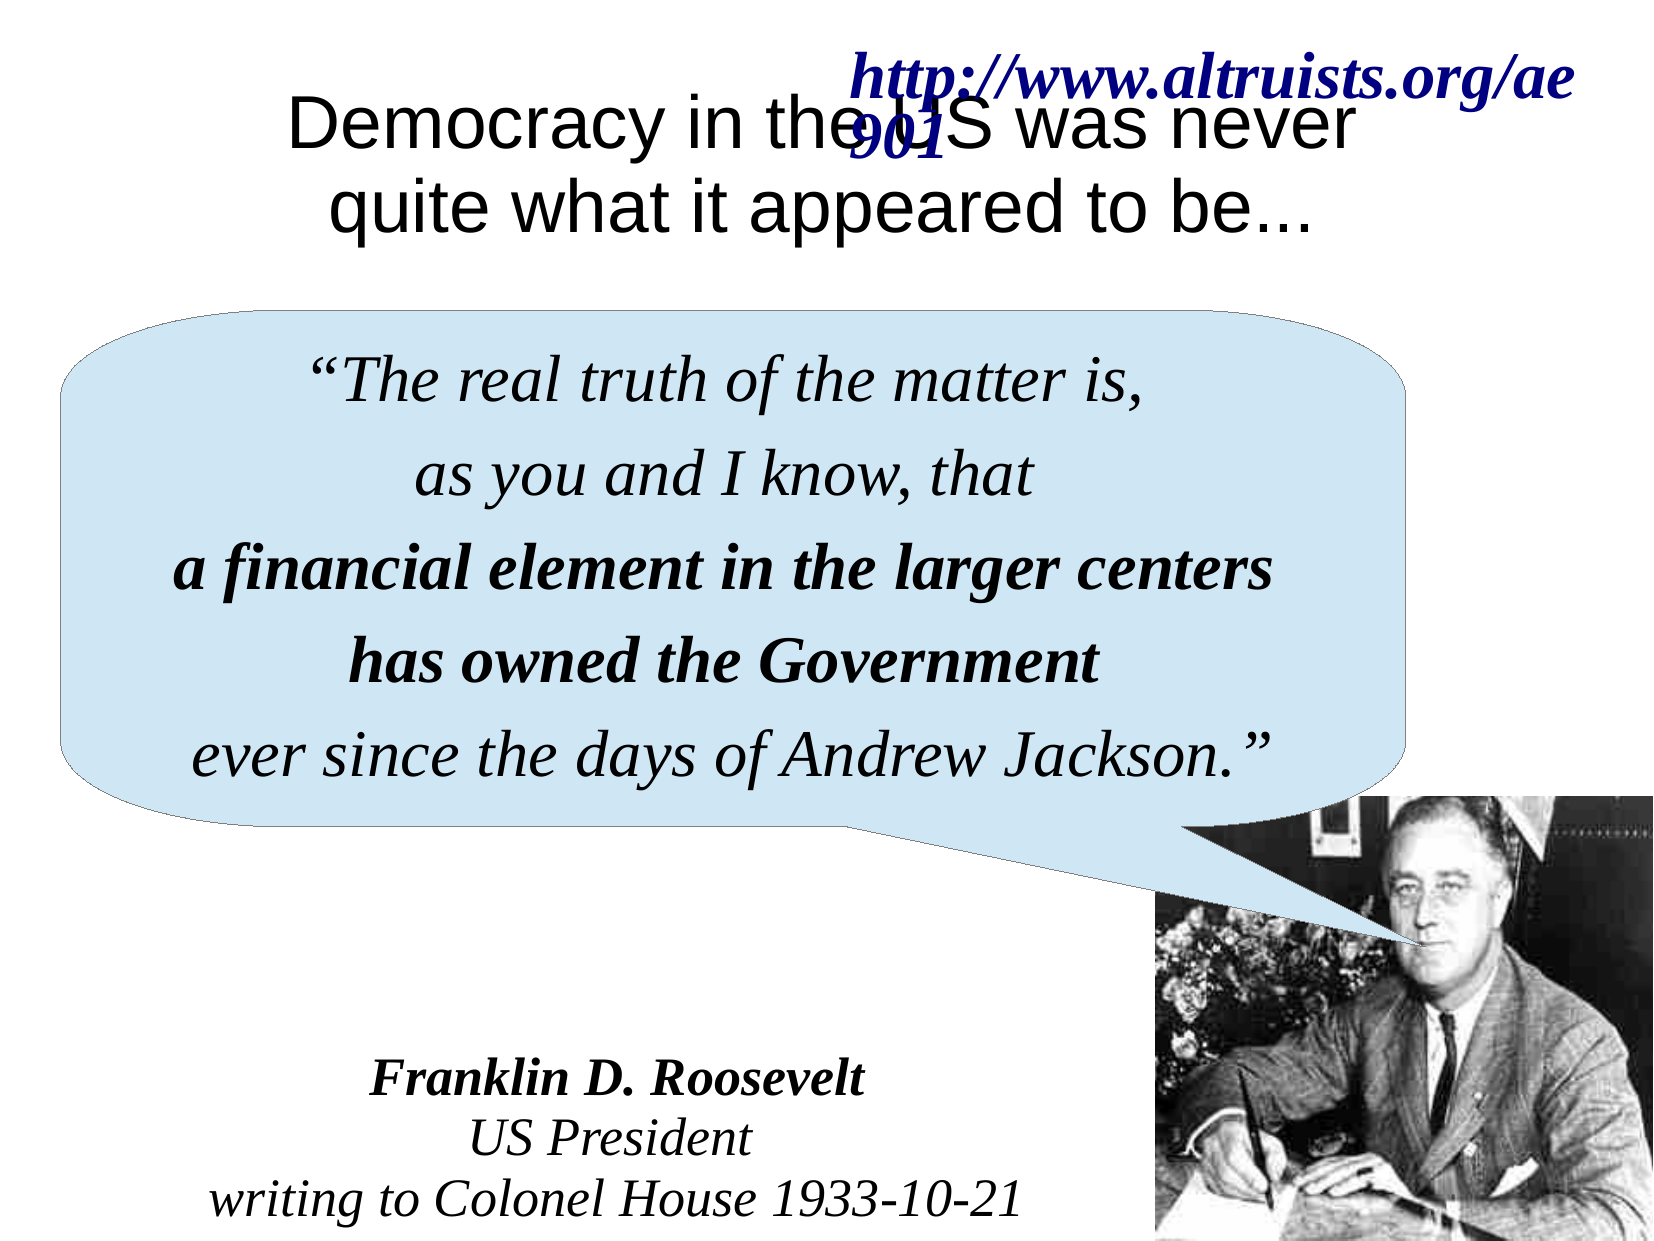

http://www.altruists.org/ae901
# Democracy in the US was never quite what it appeared to be...
“The real truth of the matter is,
as you and I know, that
a financial element in the larger centers
has owned the Government
ever since the days of Andrew Jackson.”
Franklin D. Roosevelt
US President
writing to Colonel House 1933-10-21